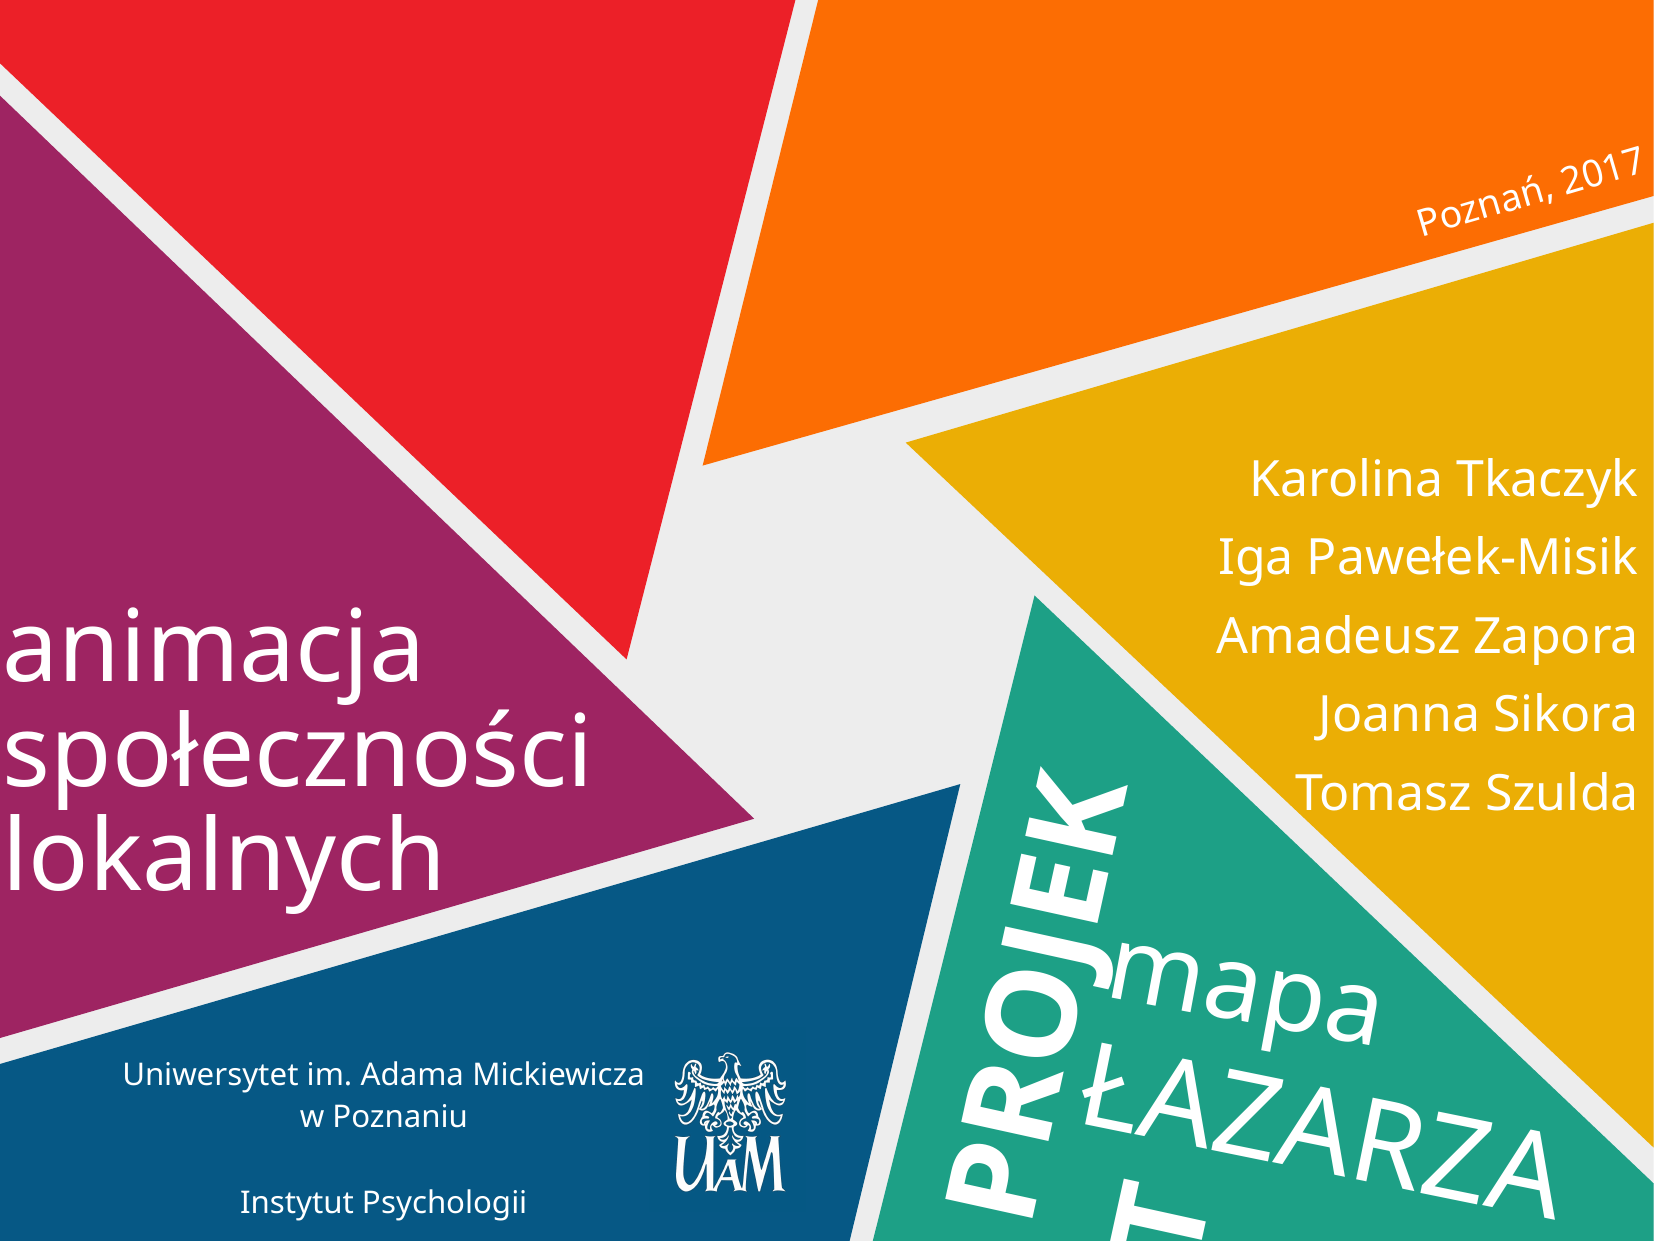

Poznań, 2017
Karolina Tkaczyk
Iga Pawełek-Misik
Amadeusz Zapora
Joanna Sikora
Tomasz Szulda
animacja
społeczności
lokalnych
PROJEKT
mapa
Uniwersytet im. Adama Mickiewicza w Poznaniu
Instytut Psychologii
ŁAZARZA